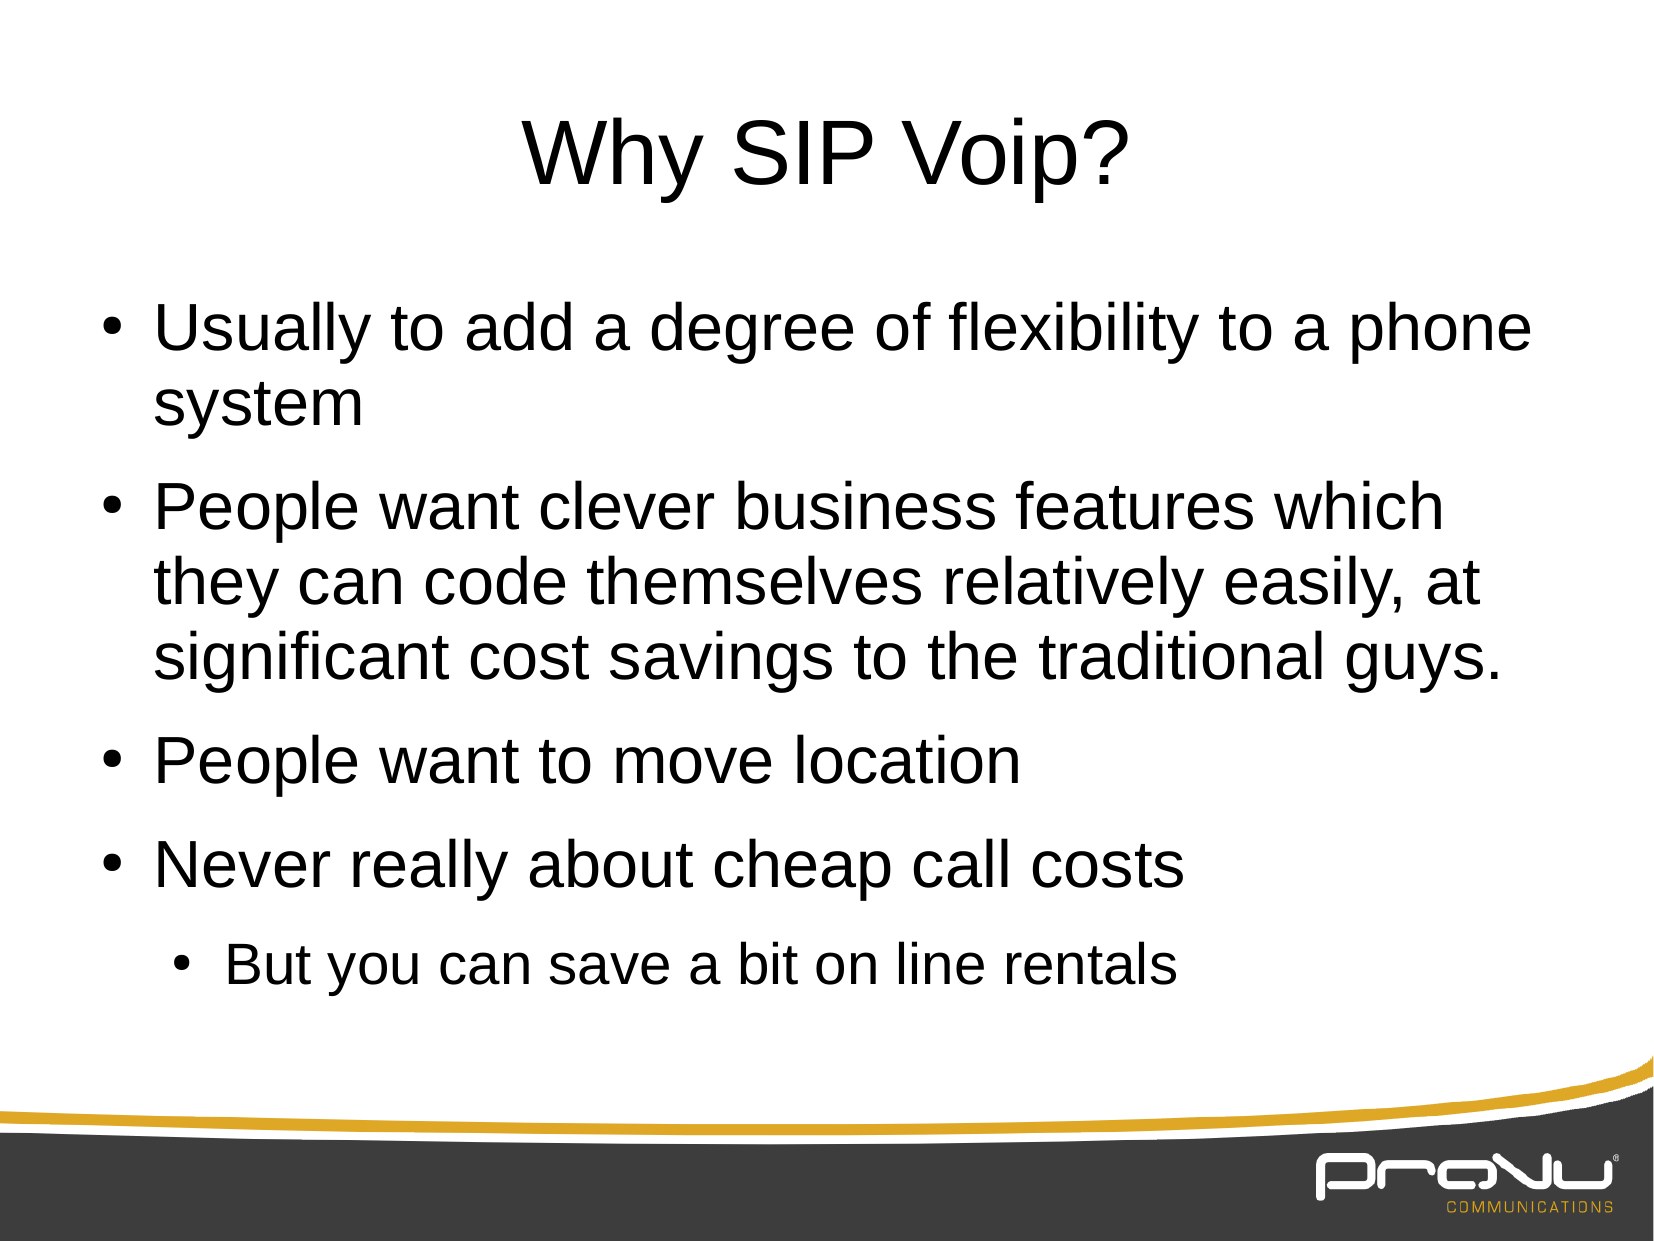

# Why SIP Voip?
Usually to add a degree of flexibility to a phone system
People want clever business features which they can code themselves relatively easily, at significant cost savings to the traditional guys.
People want to move location
Never really about cheap call costs
But you can save a bit on line rentals